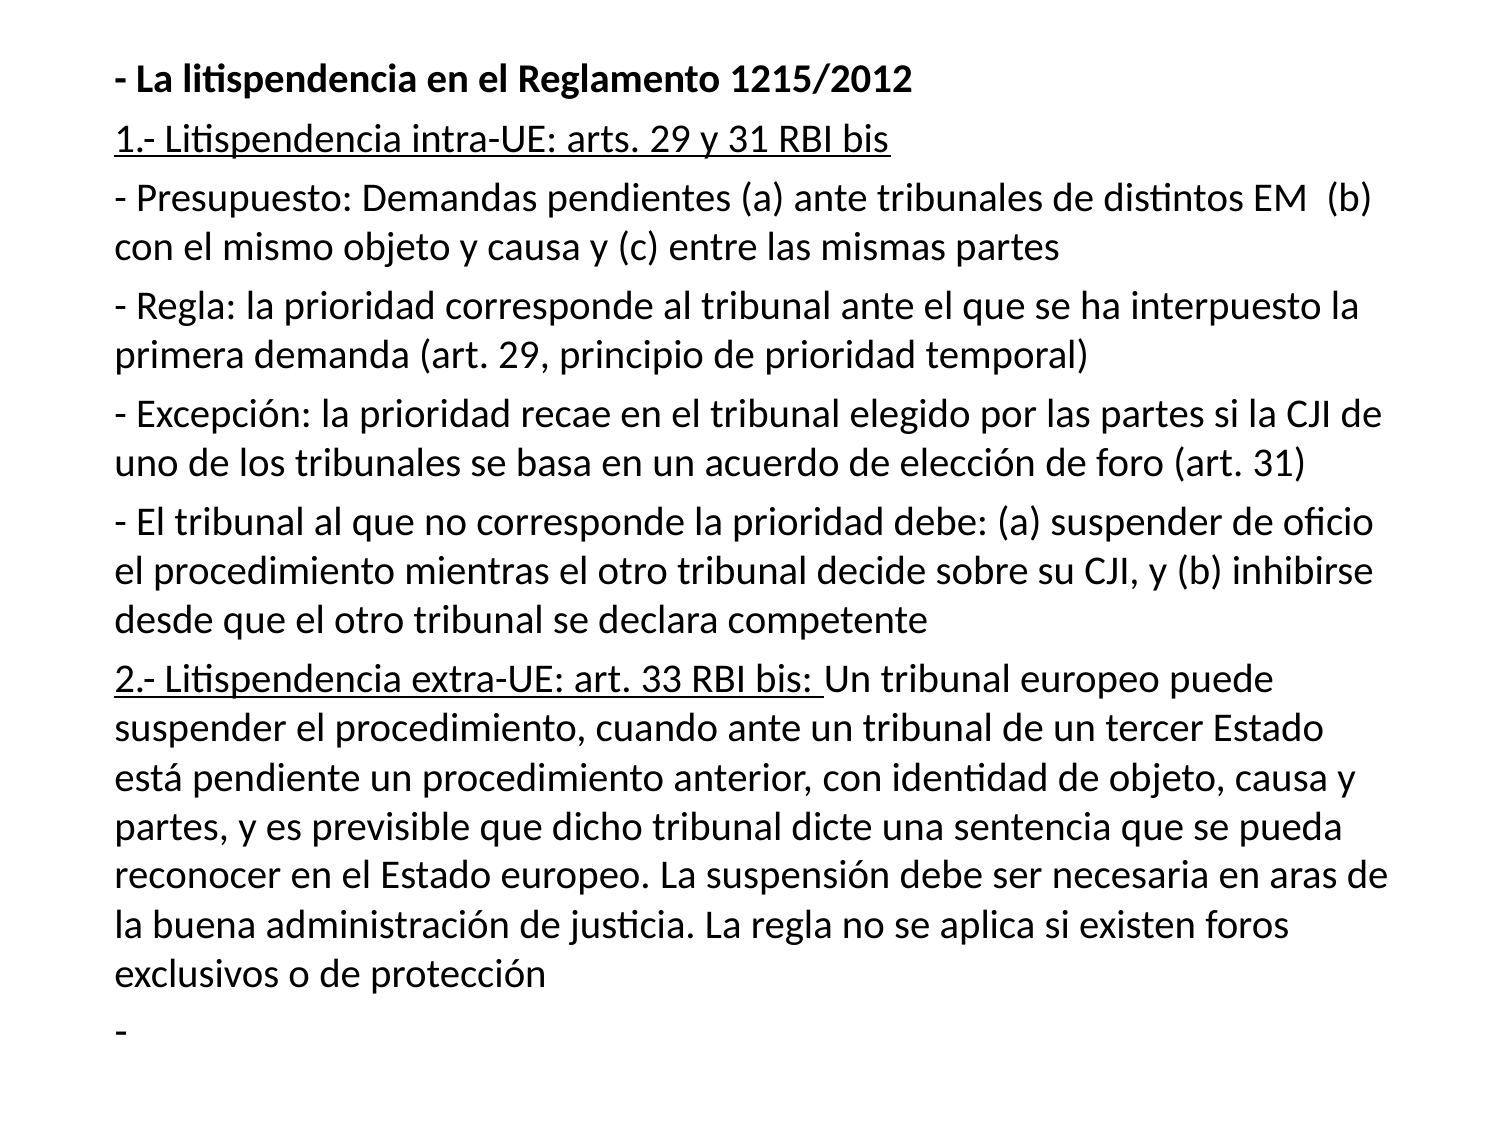

# - La litispendencia en el Reglamento 1215/2012
1.- Litispendencia intra-UE: arts. 29 y 31 RBI bis
- Presupuesto: Demandas pendientes (a) ante tribunales de distintos EM (b) con el mismo objeto y causa y (c) entre las mismas partes
- Regla: la prioridad corresponde al tribunal ante el que se ha interpuesto la primera demanda (art. 29, principio de prioridad temporal)
- Excepción: la prioridad recae en el tribunal elegido por las partes si la CJI de uno de los tribunales se basa en un acuerdo de elección de foro (art. 31)
- El tribunal al que no corresponde la prioridad debe: (a) suspender de oficio el procedimiento mientras el otro tribunal decide sobre su CJI, y (b) inhibirse desde que el otro tribunal se declara competente
2.- Litispendencia extra-UE: art. 33 RBI bis: Un tribunal europeo puede suspender el procedimiento, cuando ante un tribunal de un tercer Estado está pendiente un procedimiento anterior, con identidad de objeto, causa y partes, y es previsible que dicho tribunal dicte una sentencia que se pueda reconocer en el Estado europeo. La suspensión debe ser necesaria en aras de la buena administración de justicia. La regla no se aplica si existen foros exclusivos o de protección